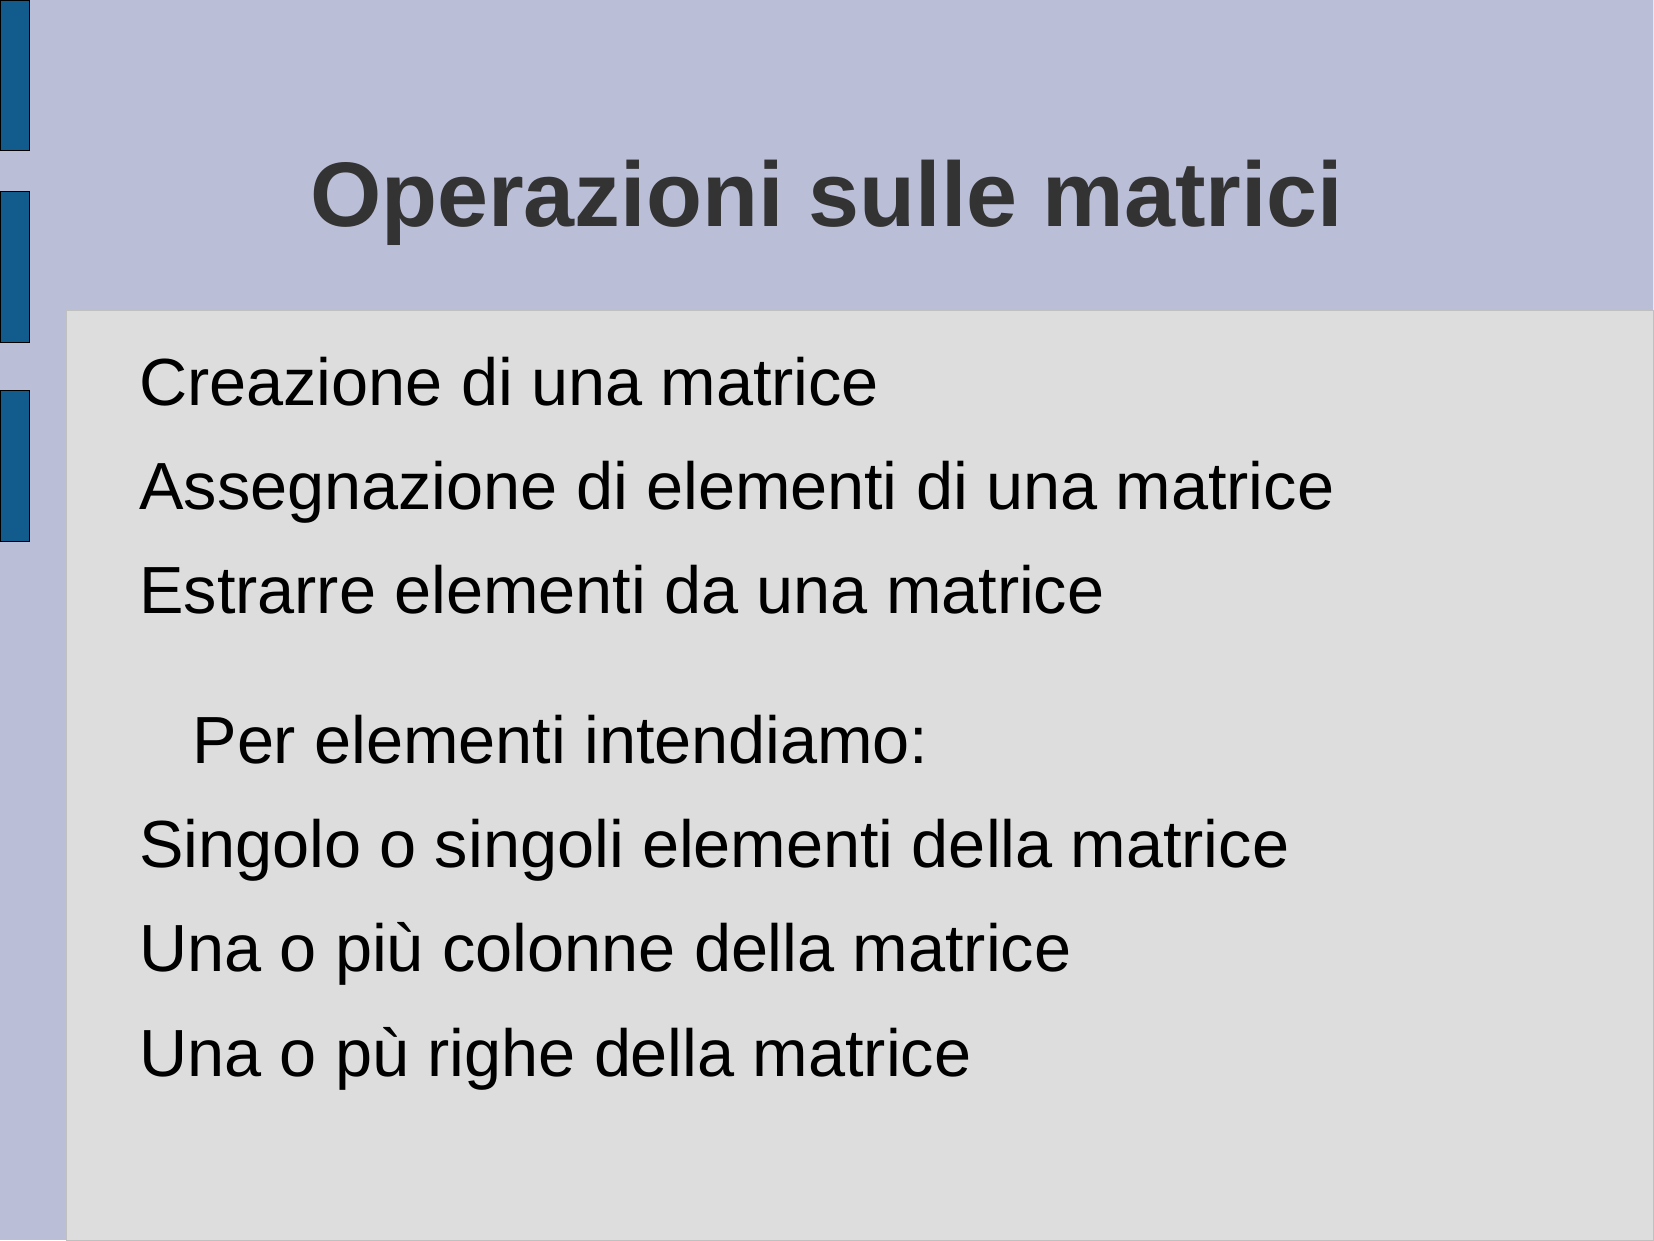

# Operazioni sulle matrici
Creazione di una matrice
Assegnazione di elementi di una matrice
Estrarre elementi da una matrice
Per elementi intendiamo:
Singolo o singoli elementi della matrice
Una o più colonne della matrice
Una o pù righe della matrice